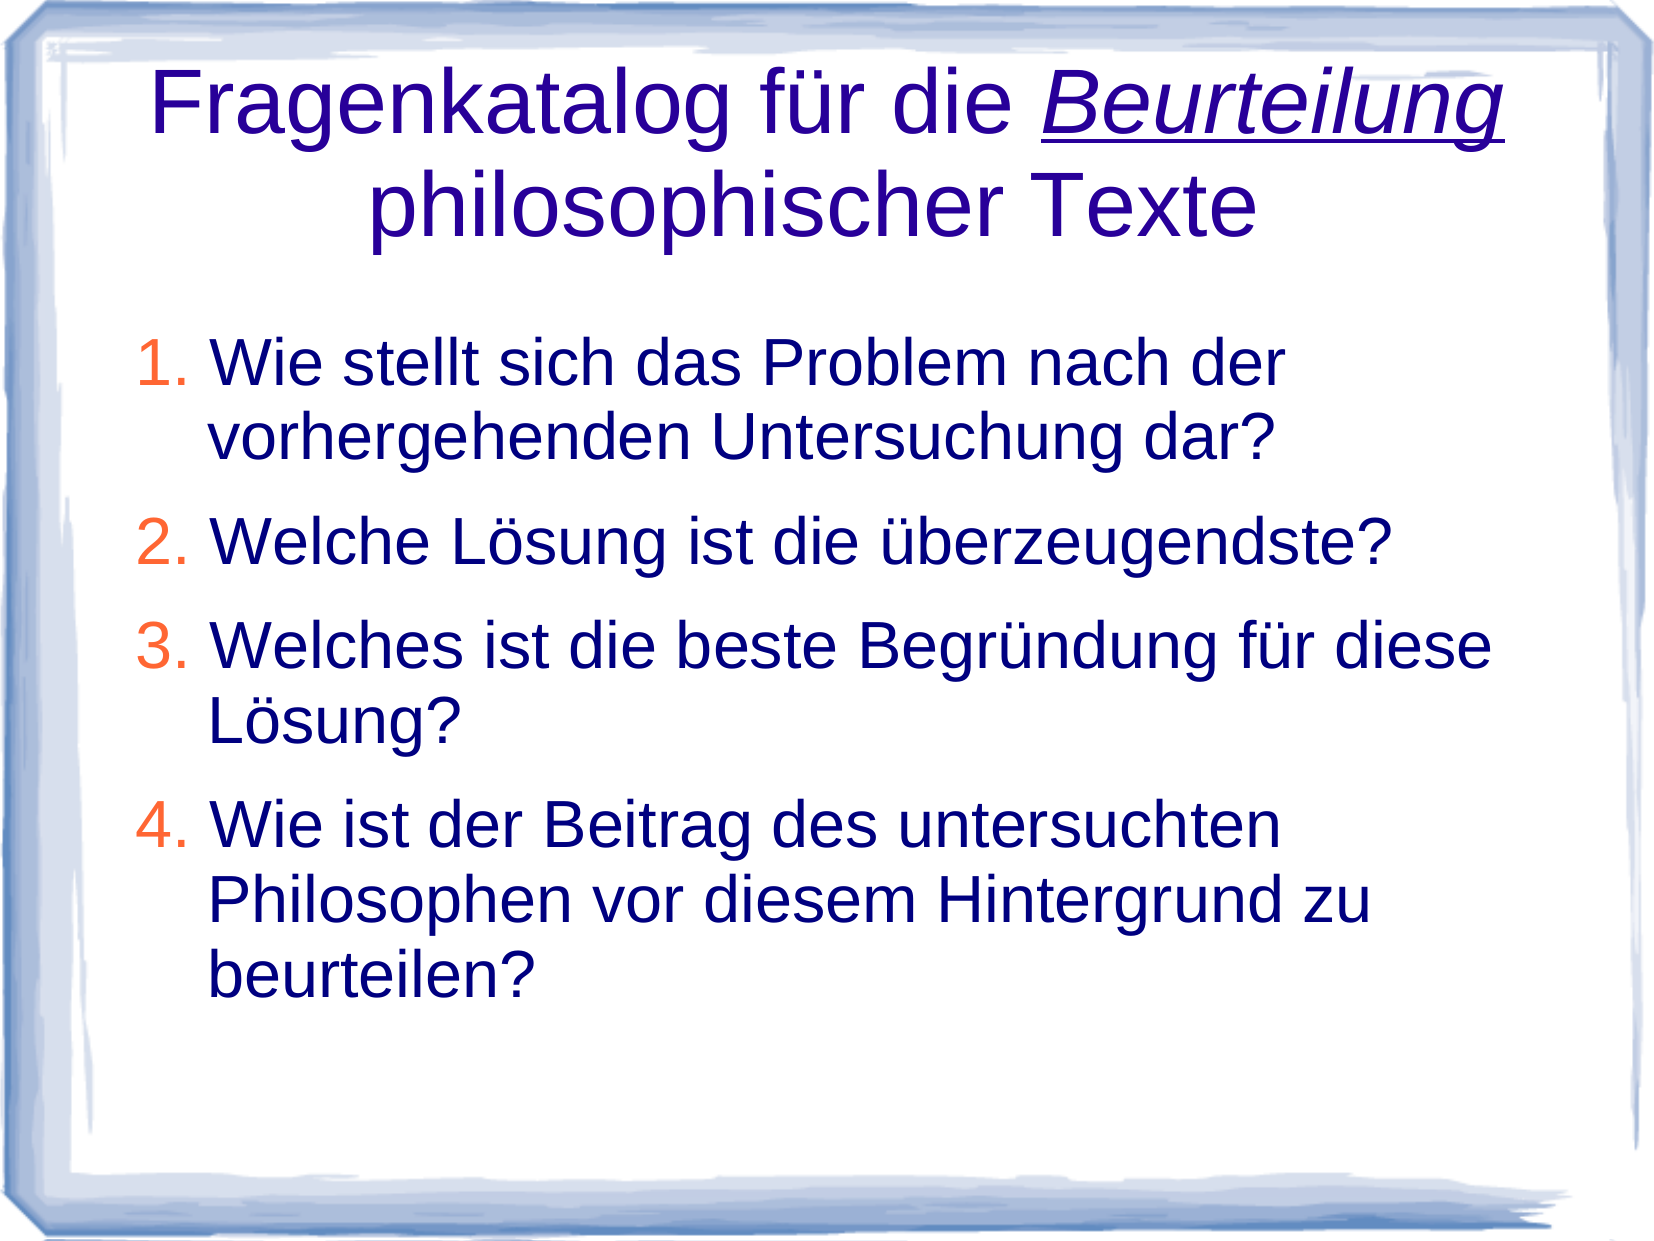

# Fragenkatalog für die Beurteilung philosophischer Texte
 Wie stellt sich das Problem nach der
 vorhergehenden Untersuchung dar?
 Welche Lösung ist die überzeugendste?
 Welches ist die beste Begründung für diese
 Lösung?
 Wie ist der Beitrag des untersuchten
 Philosophen vor diesem Hintergrund zu
 beurteilen?